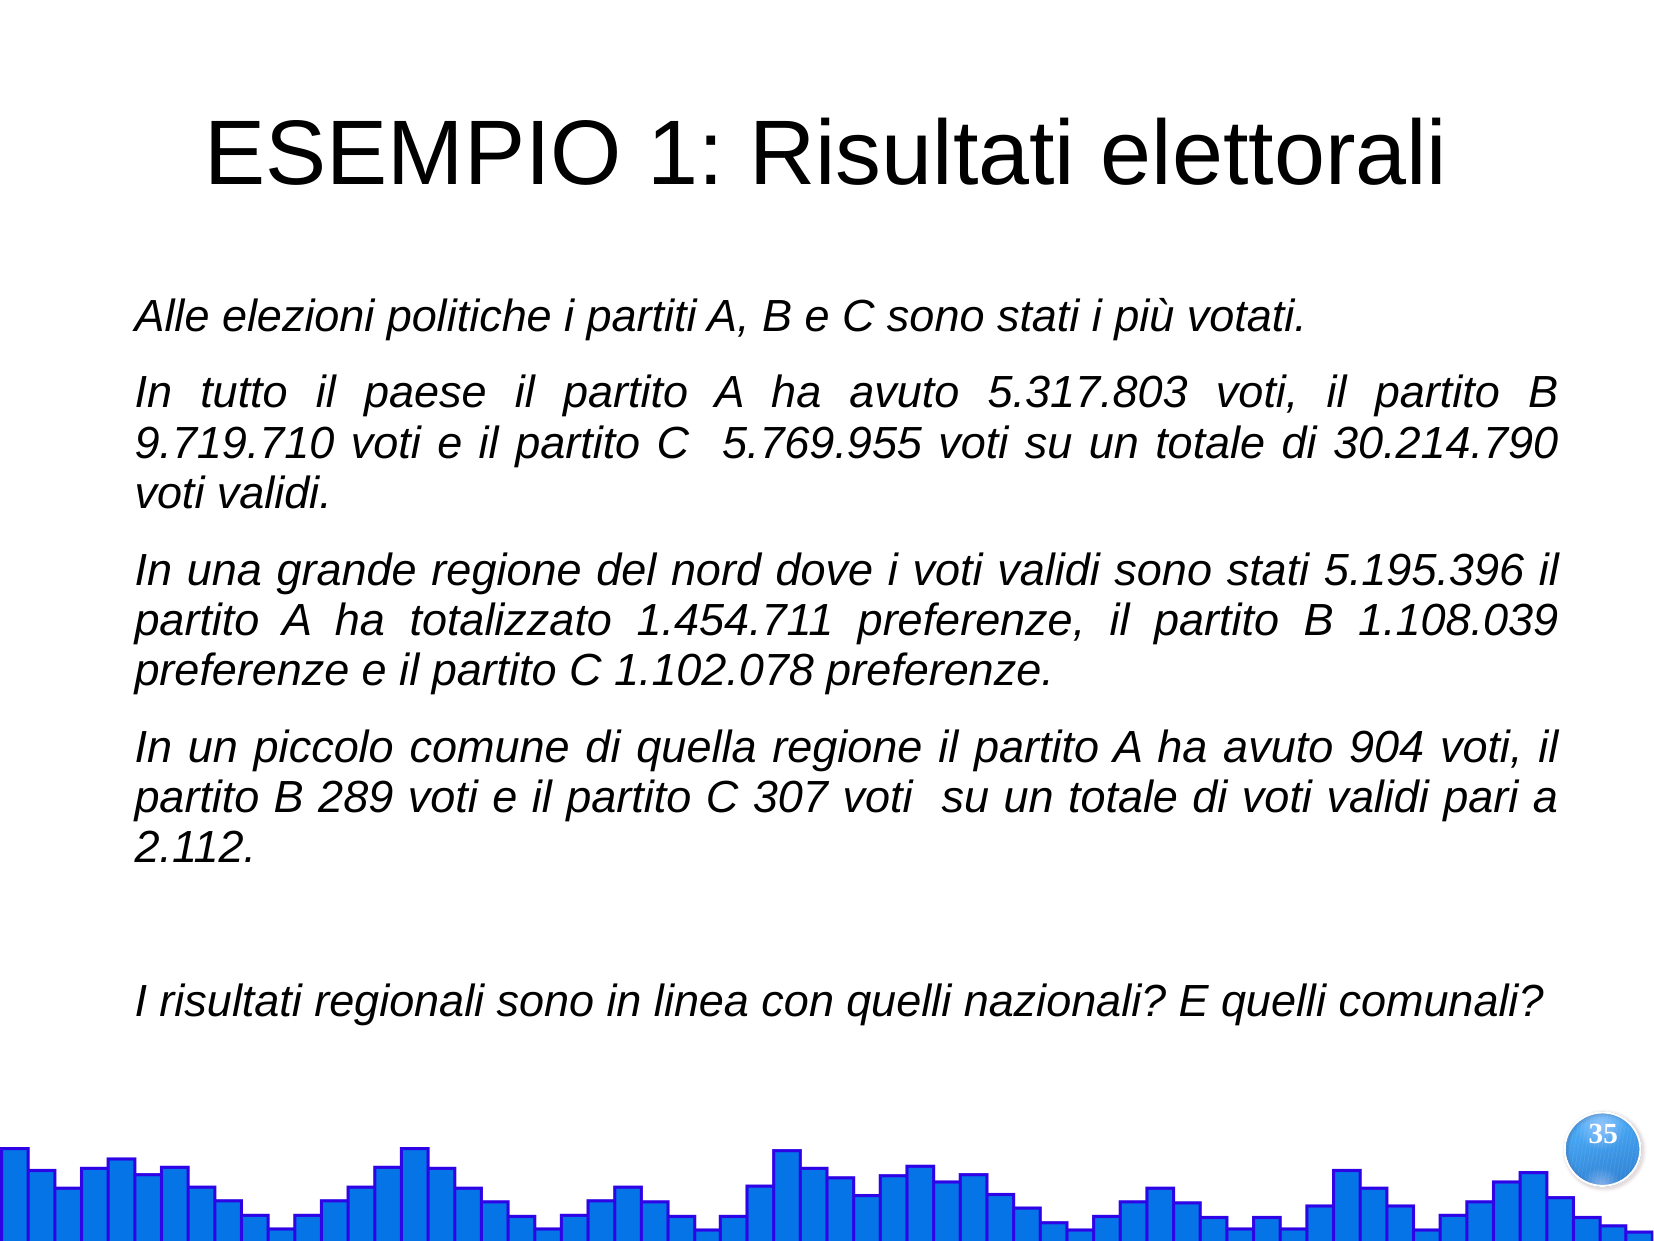

# ESEMPIO 1: Risultati elettorali
Alle elezioni politiche i partiti A, B e C sono stati i più votati.
In tutto il paese il partito A ha avuto 5.317.803 voti, il partito B 9.719.710 voti e il partito C 5.769.955 voti su un totale di 30.214.790 voti validi.
In una grande regione del nord dove i voti validi sono stati 5.195.396 il partito A ha totalizzato 1.454.711 preferenze, il partito B 1.108.039 preferenze e il partito C 1.102.078 preferenze.
In un piccolo comune di quella regione il partito A ha avuto 904 voti, il partito B 289 voti e il partito C 307 voti su un totale di voti validi pari a 2.112.
I risultati regionali sono in linea con quelli nazionali? E quelli comunali?
35